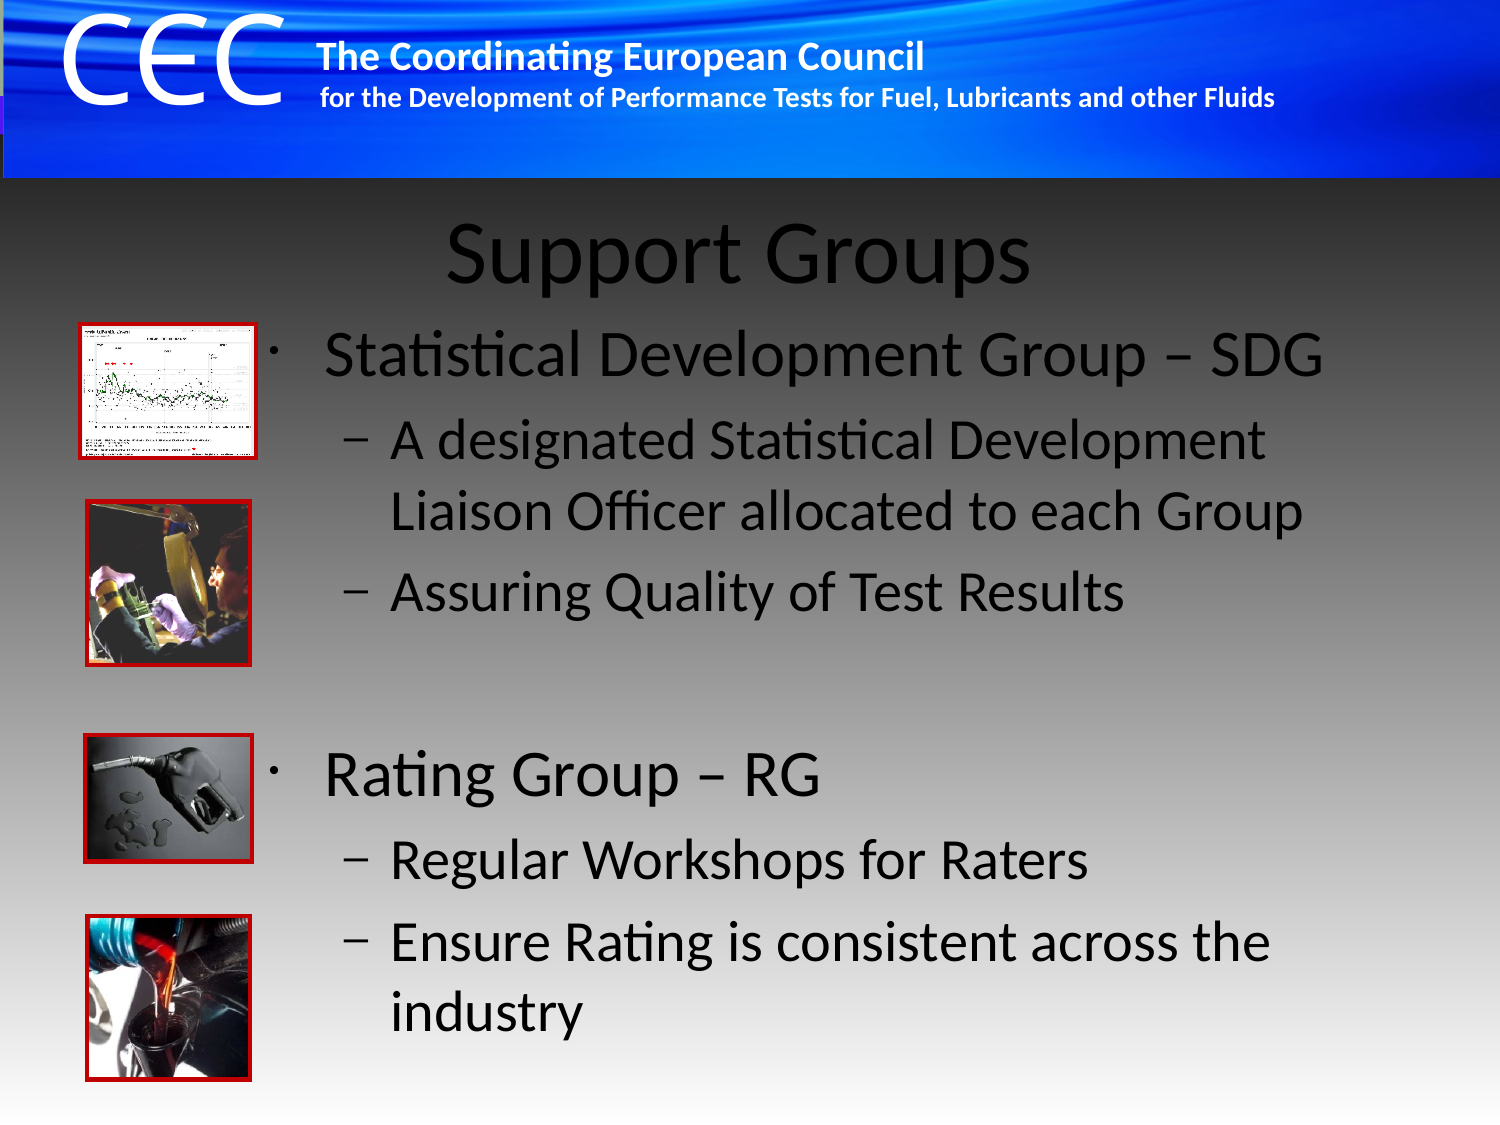

# Support Groups
Statistical Development Group – SDG
A designated Statistical Development Liaison Officer allocated to each Group
Assuring Quality of Test Results
Rating Group – RG
Regular Workshops for Raters
Ensure Rating is consistent across the industry
Reference Fuels Group – RFG
A suite of reference fuels are supplied for use within TDG and SG test groups to ensure consistency of fuel used
Reference Oils Group – ROG
Reference oils are supplied to TDG and SG test groups to enable the initial development of tests using calibration oils and to ensure correct severity of testing by running Round Robins and/or set reference frequency protocols